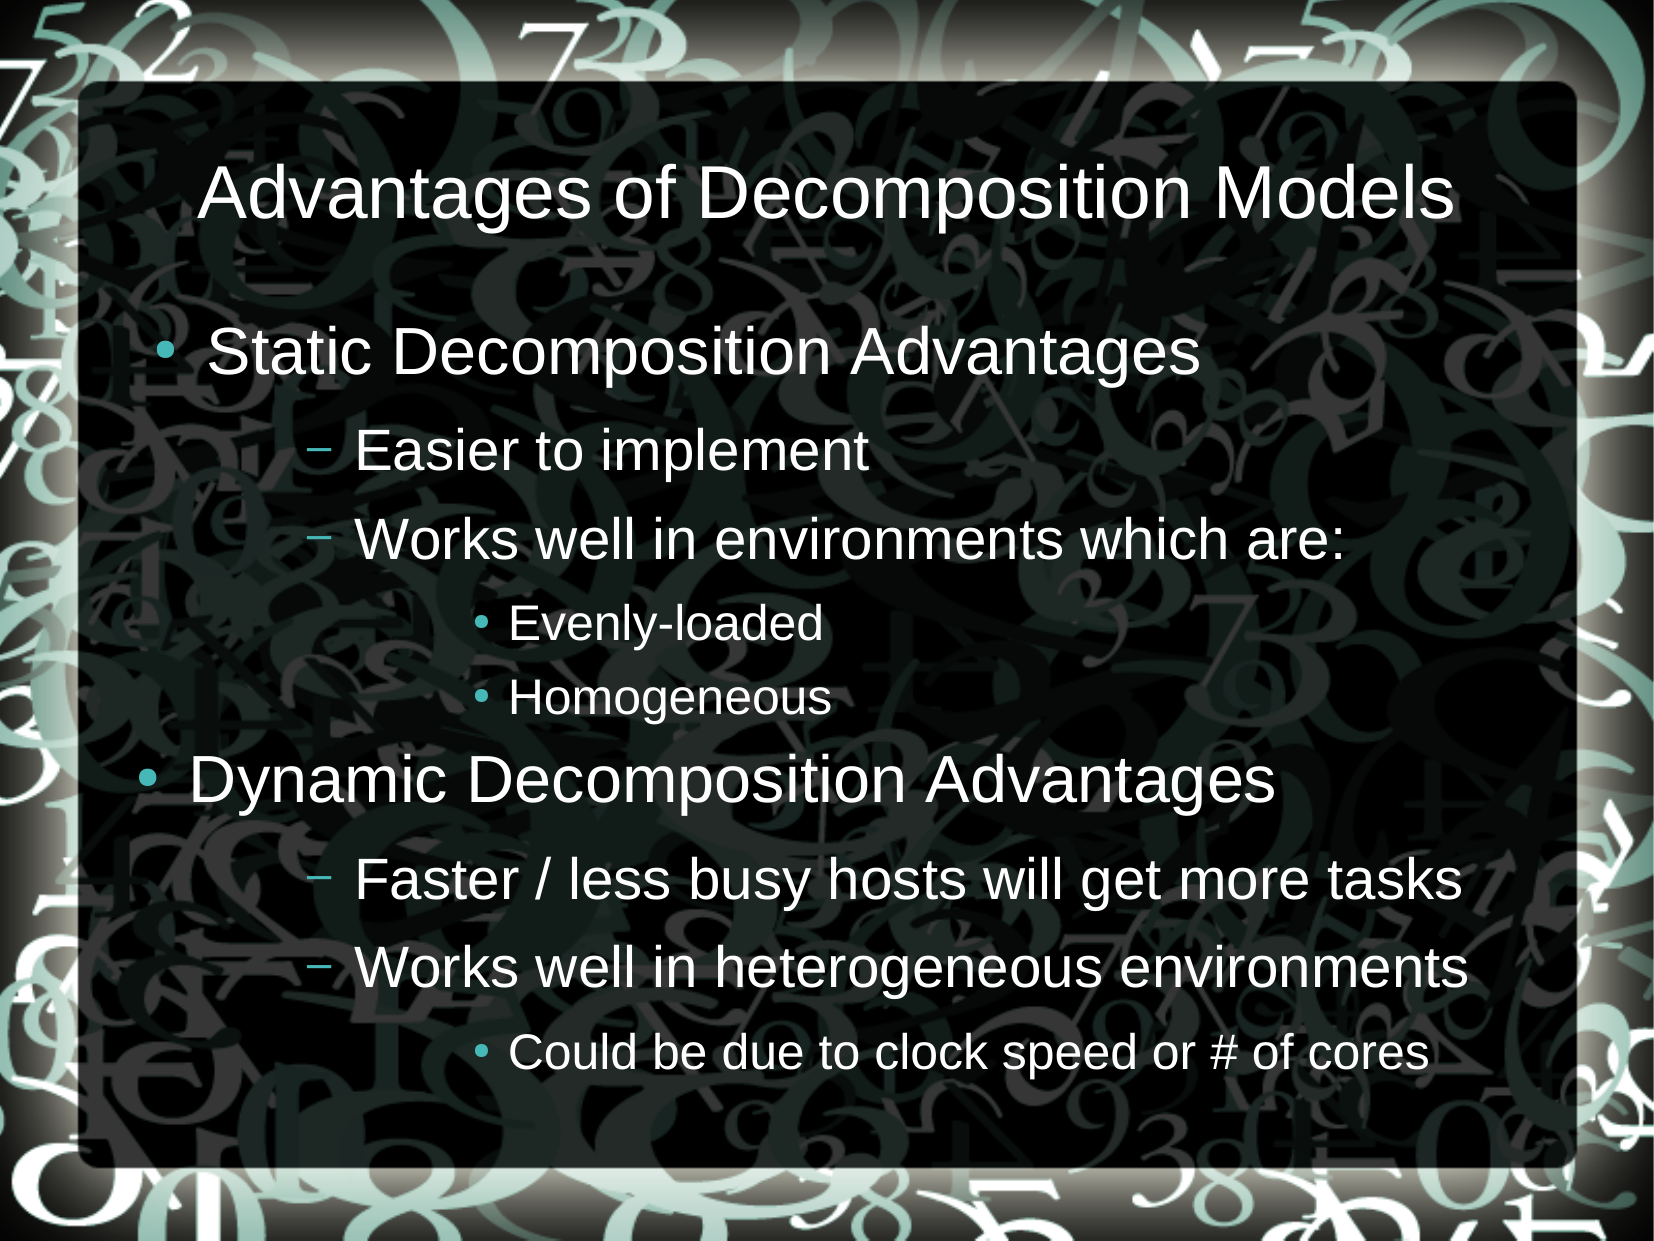

# Advantages of Decomposition Models
Static Decomposition Advantages
Easier to implement
Works well in environments which are:
Evenly-loaded
Homogeneous
Dynamic Decomposition Advantages
Faster / less busy hosts will get more tasks
Works well in heterogeneous environments
Could be due to clock speed or # of cores